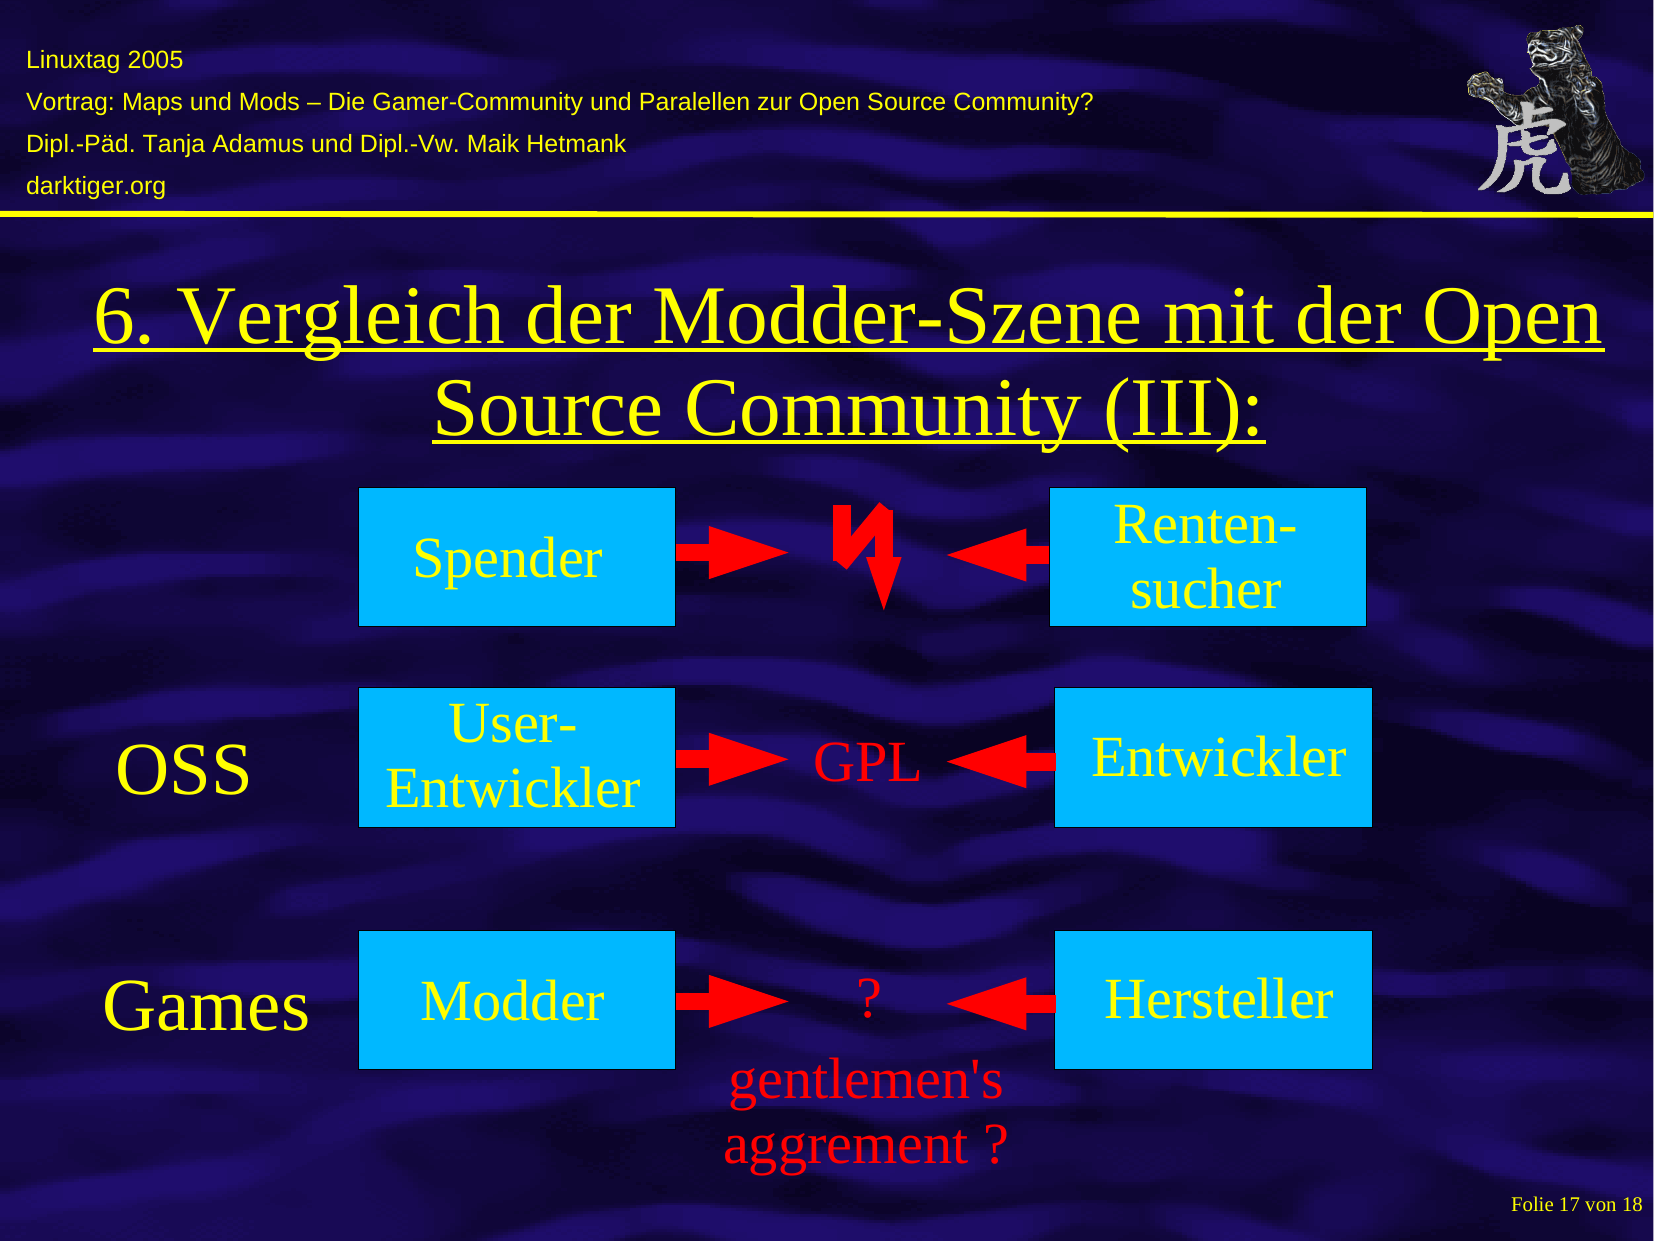

Linuxtag 2005
Vortrag: Maps und Mods – Die Gamer-Community und Paralellen zur Open Source Community?
Dipl.-Päd. Tanja Adamus und Dipl.-Vw. Maik Hetmank
darktiger.org
6. Vergleich der Modder-Szene mit der Open
Source Community (III):
Spender
Renten-
sucher
User-
Entwickler
Entwickler
OSS
GPL
Modder
Hersteller
Games
?
gentlemen's aggrement ?
Folie 17 von 18